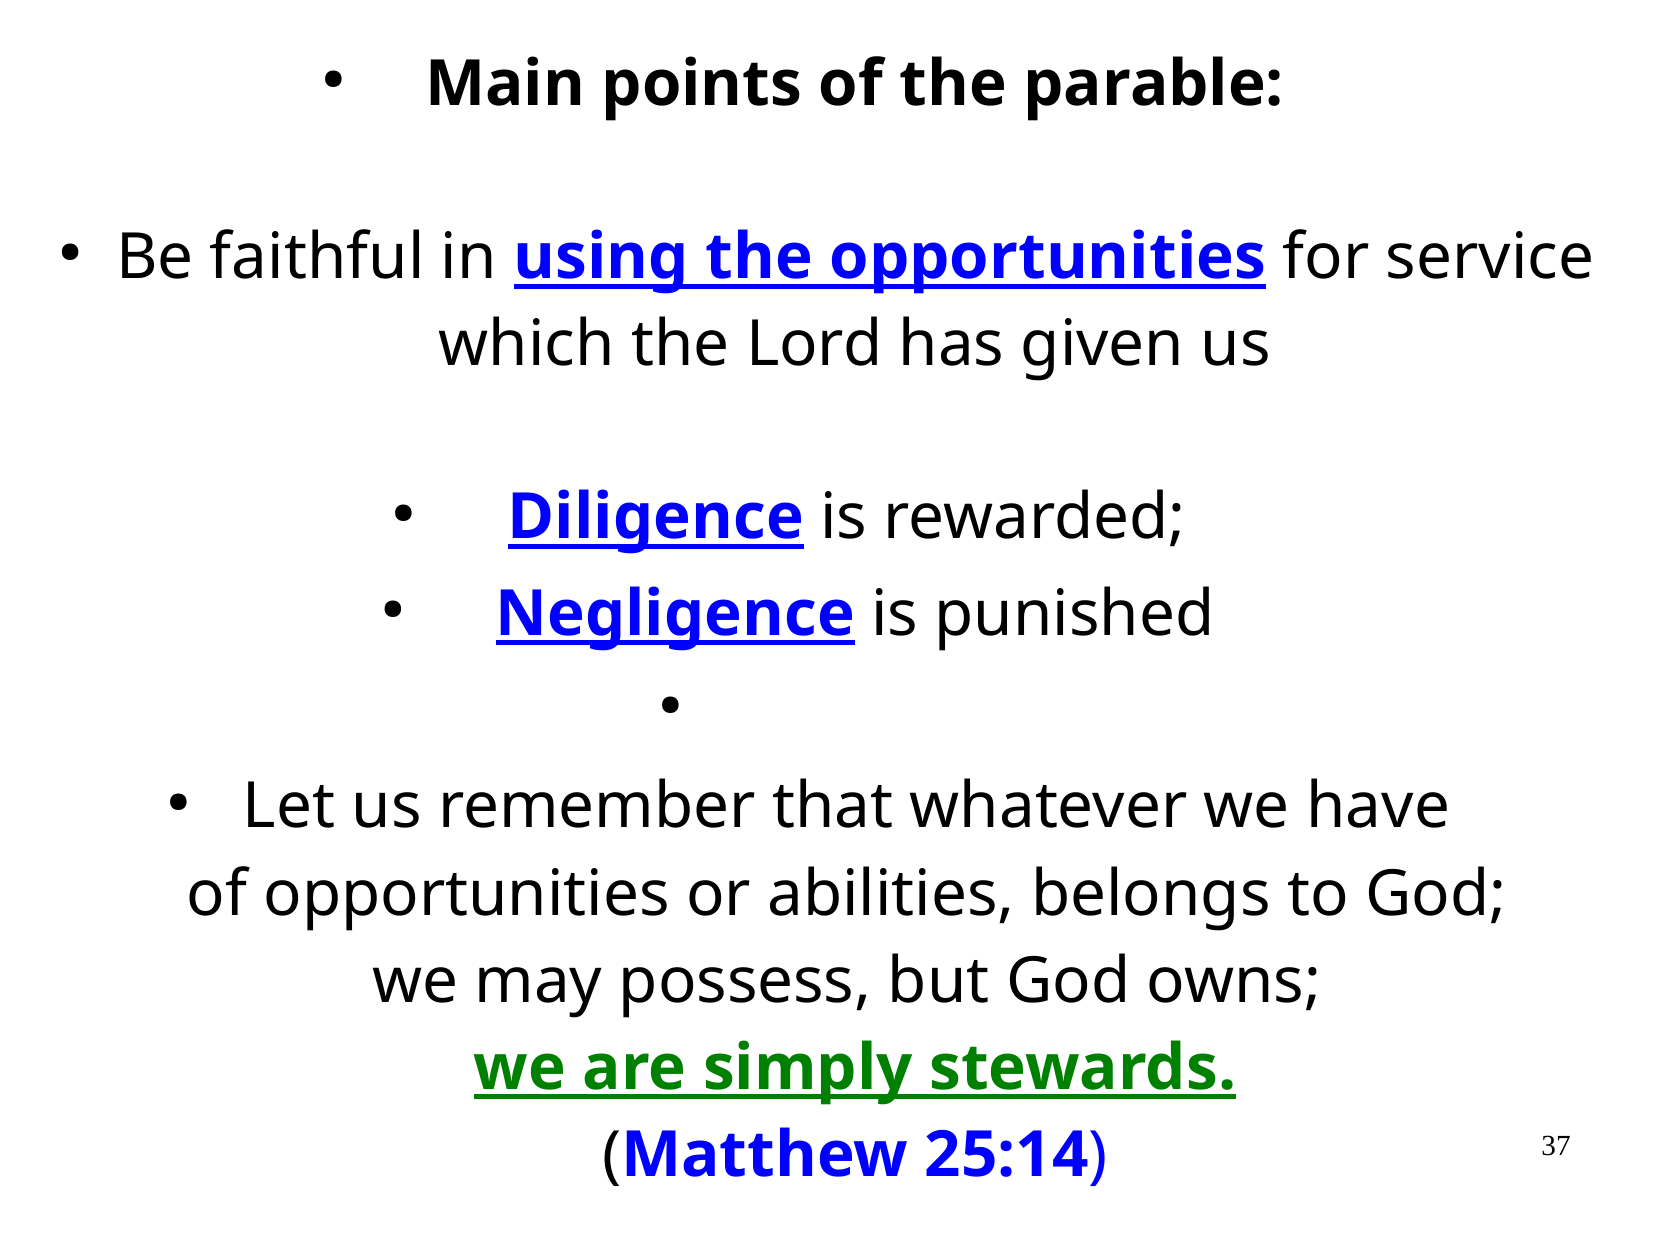

# Main points of the parable:
Be faithful in using the opportunities for service which the Lord has given us
Diligence is rewarded;
Negligence is punished
Let us remember that whatever we have
of opportunities or abilities, belongs to God;
we may possess, but God owns;
we are simply stewards.
(Matthew 25:14)
37